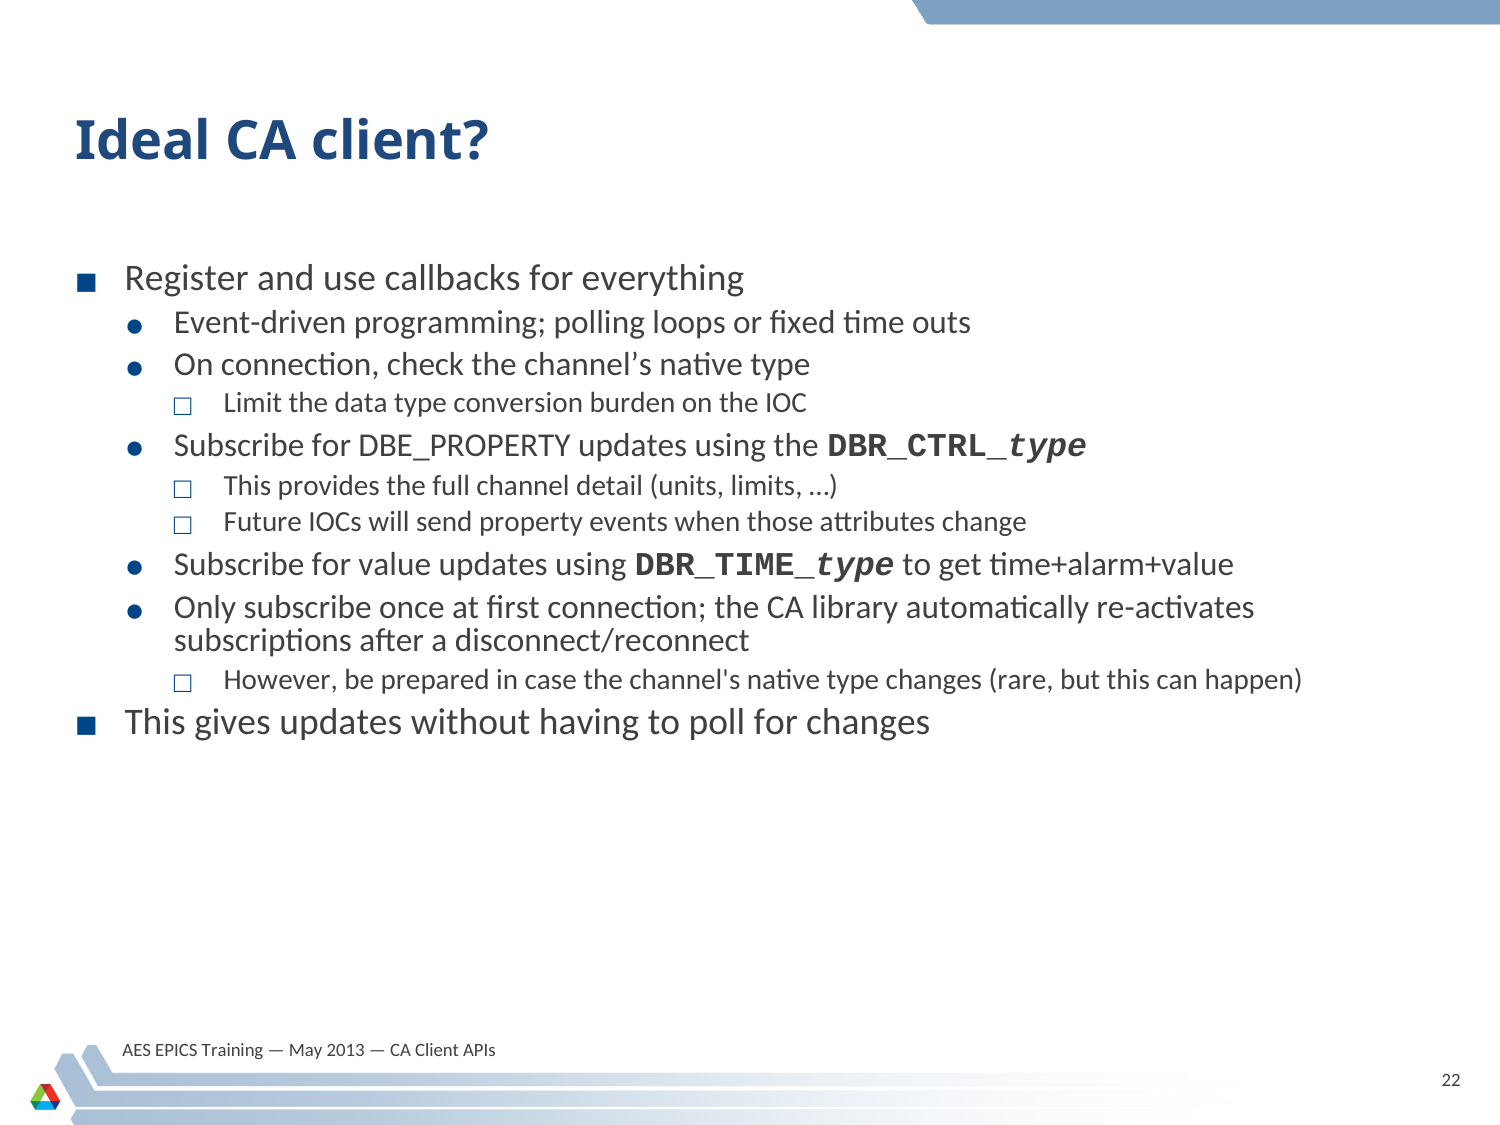

# Ideal CA client?
Register and use callbacks for everything
Event-driven programming; polling loops or fixed time outs
On connection, check the channel’s native type
Limit the data type conversion burden on the IOC
Subscribe for DBE_PROPERTY updates using the DBR_CTRL_type
This provides the full channel detail (units, limits, …)
Future IOCs will send property events when those attributes change
Subscribe for value updates using DBR_TIME_type to get time+alarm+value
Only subscribe once at first connection; the CA library automatically re-activates subscriptions after a disconnect/reconnect
However, be prepared in case the channel's native type changes (rare, but this can happen)
This gives updates without having to poll for changes
AES EPICS Training — May 2013 — CA Client APIs
22